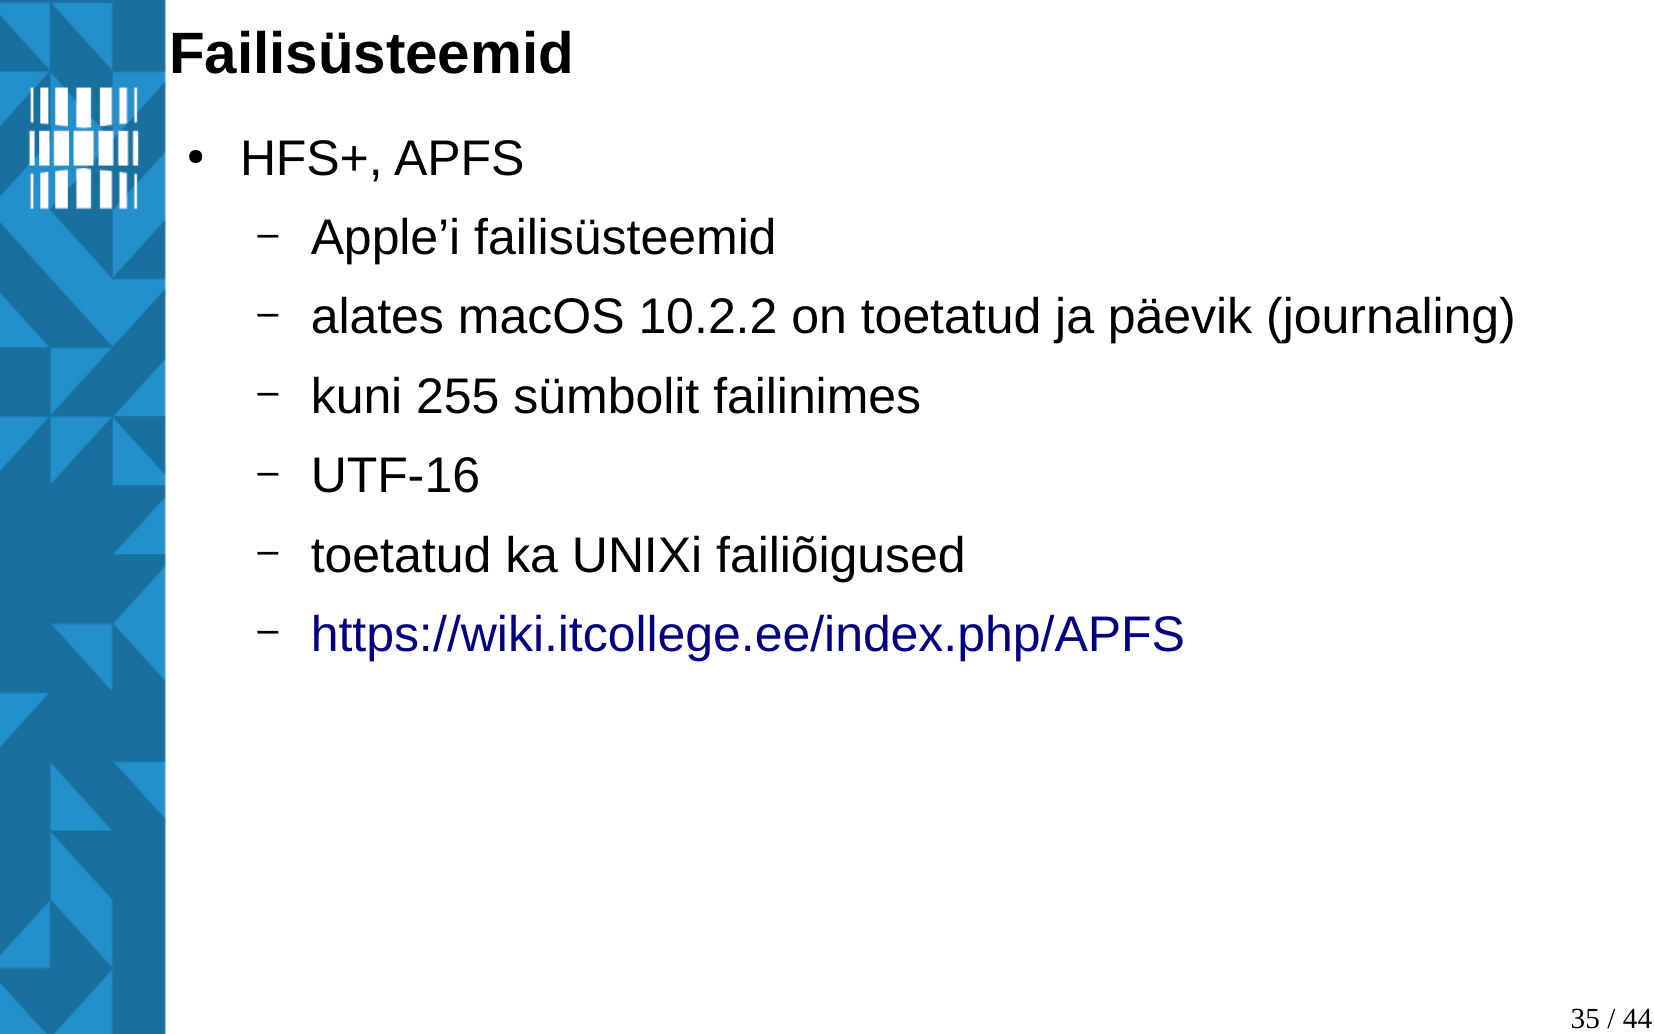

# Failisüsteemid
HFS+, APFS
Apple’i failisüsteemid
alates macOS 10.2.2 on toetatud ja päevik (journaling)
kuni 255 sümbolit failinimes
UTF-16
toetatud ka UNIXi failiõigused
https://wiki.itcollege.ee/index.php/APFS
35